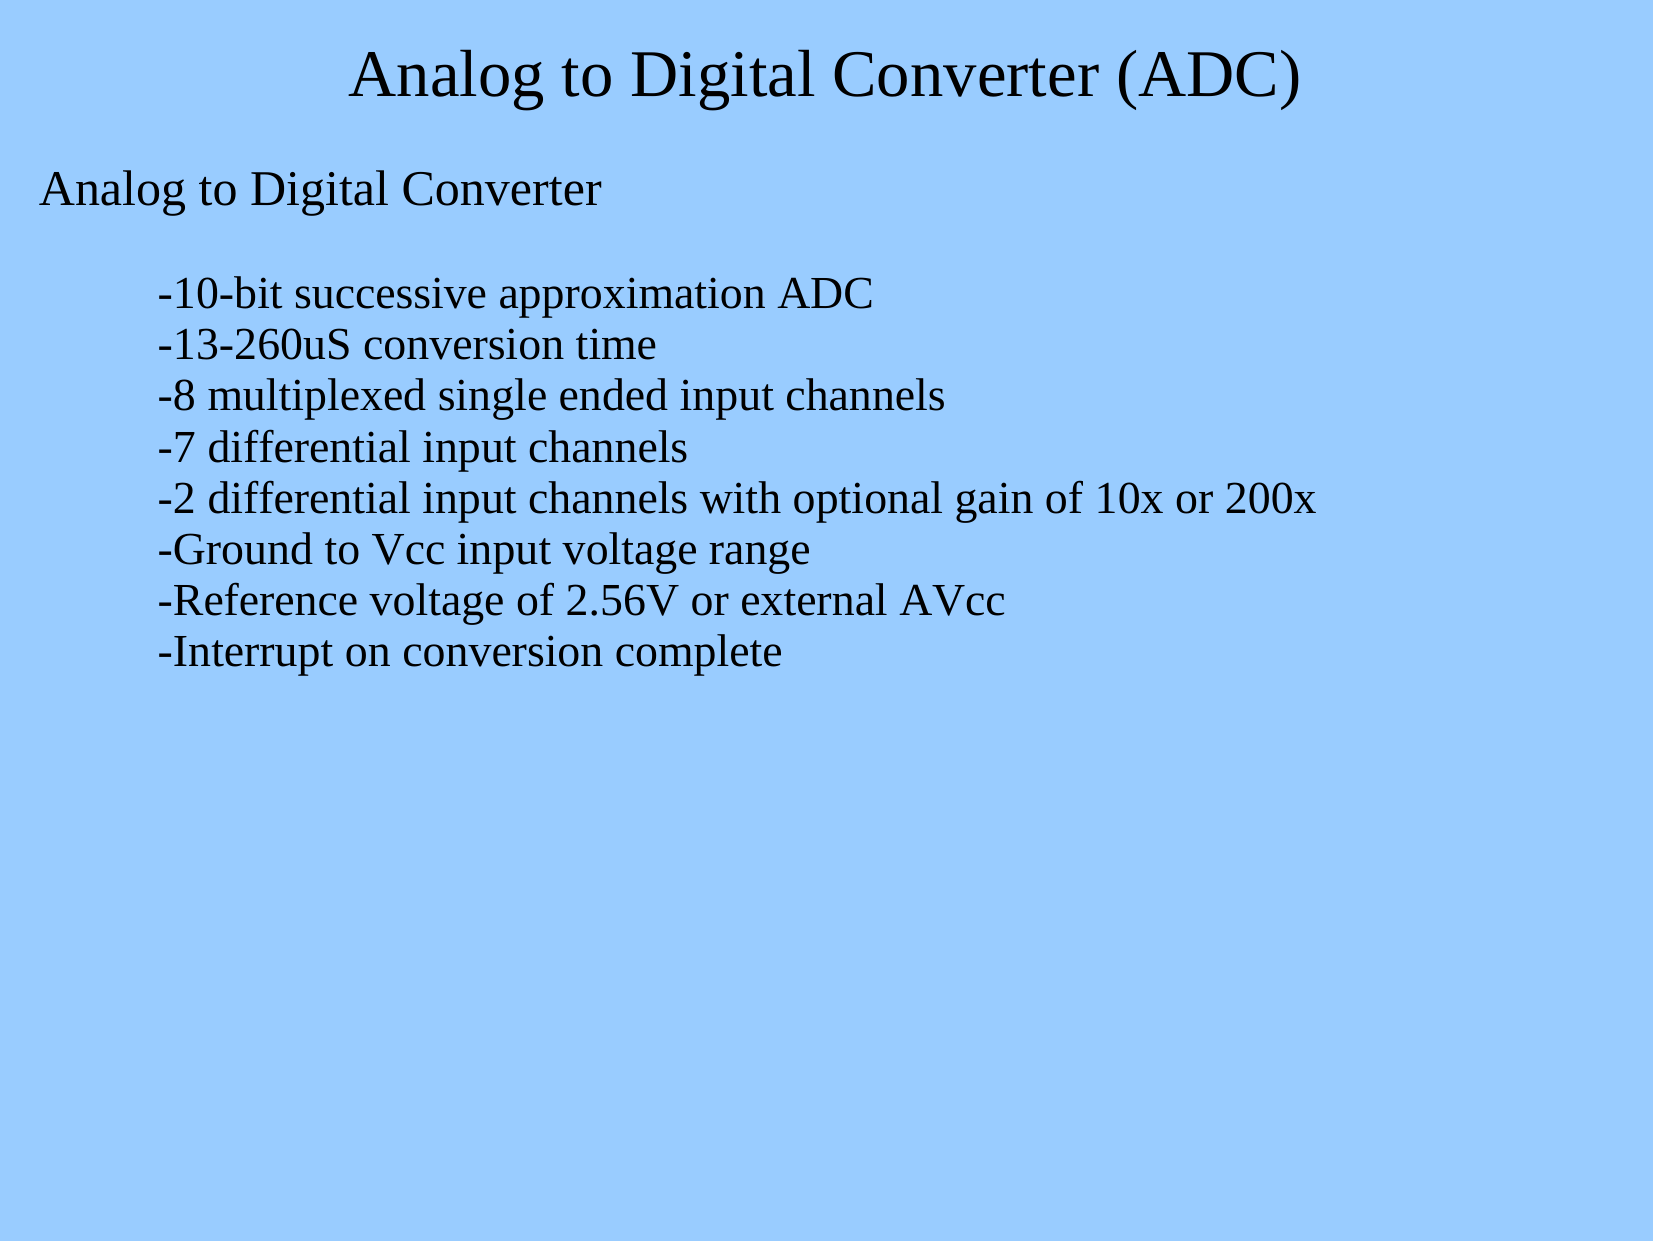

Analog to Digital Converter (ADC)
Analog to Digital Converter
	-10-bit successive approximation ADC
	-13-260uS conversion time
	-8 multiplexed single ended input channels
	-7 differential input channels
	-2 differential input channels with optional gain of 10x or 200x
	-Ground to Vcc input voltage range
	-Reference voltage of 2.56V or external AVcc
	-Interrupt on conversion complete